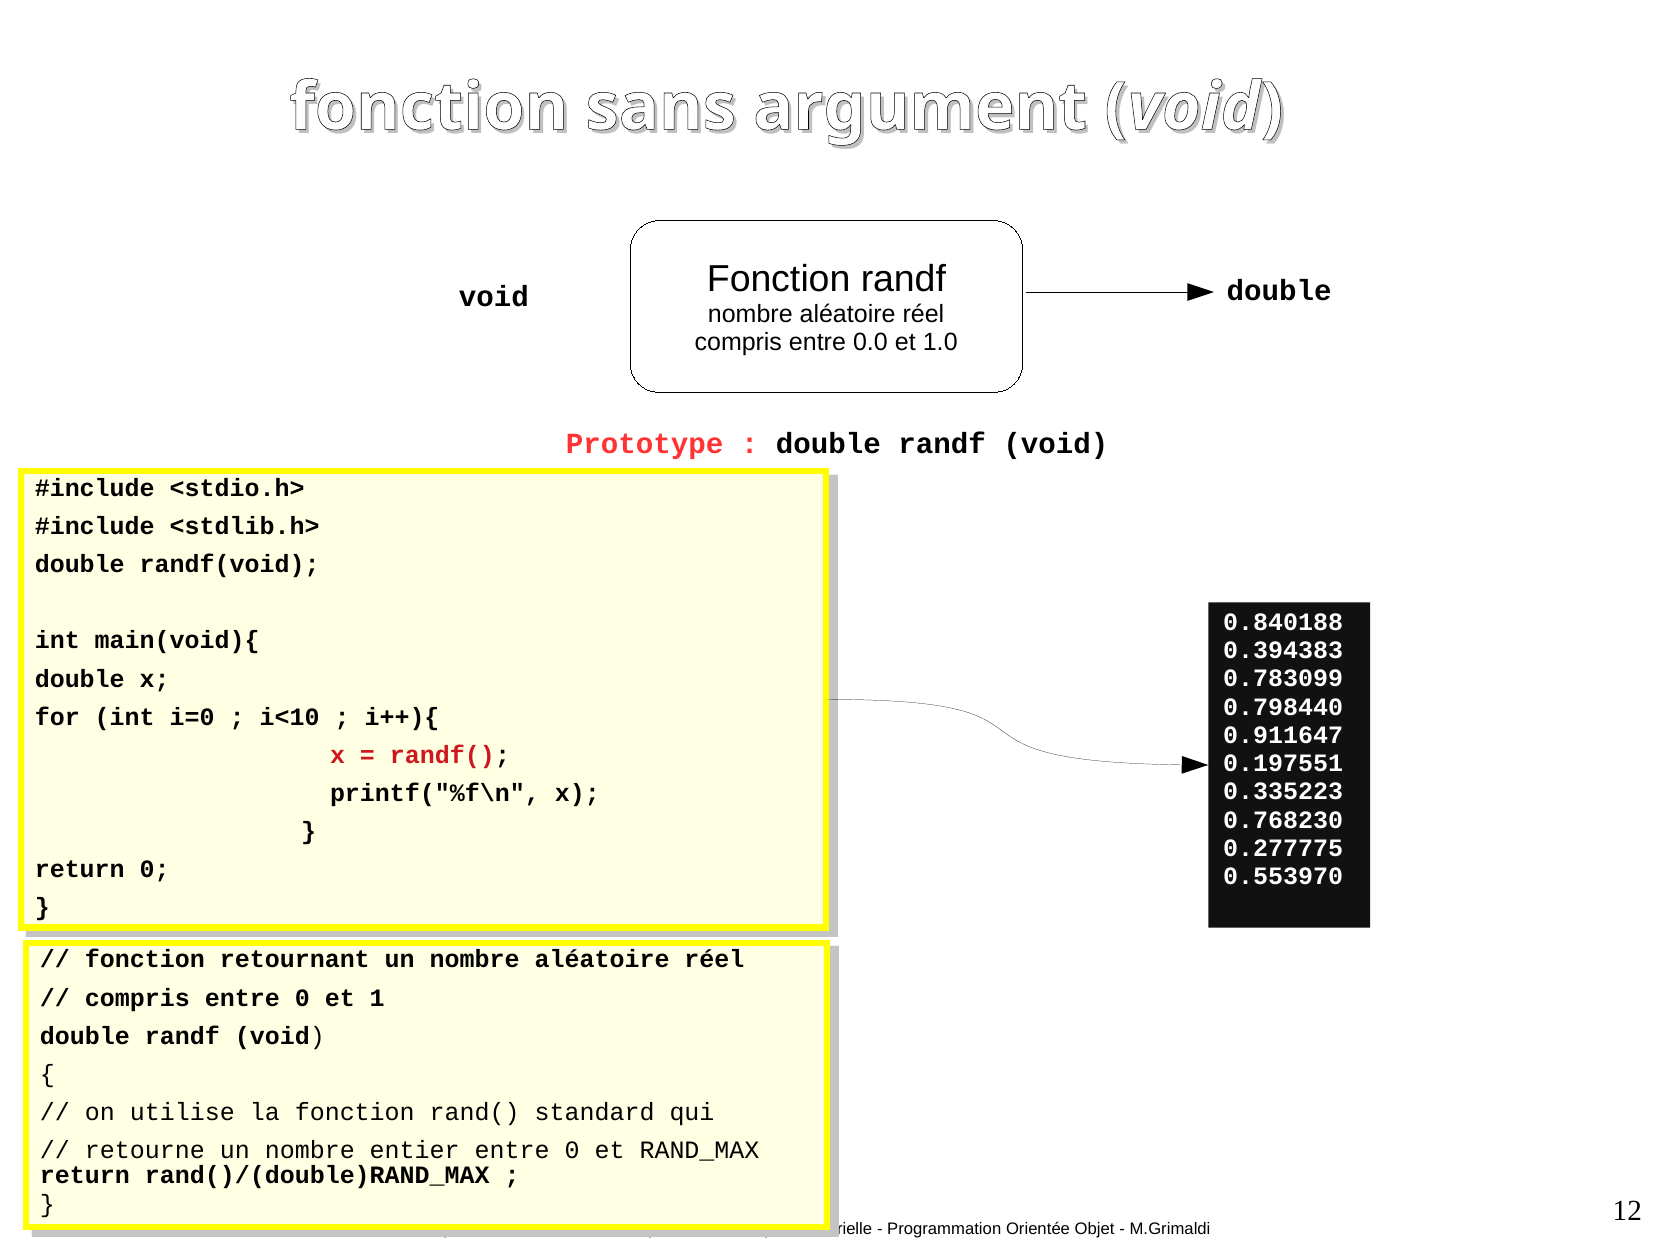

# fonction sans argument (void)
Fonction randf
nombre aléatoire réel
compris entre 0.0 et 1.0
double
void
Prototype : double randf (void)
#include <stdio.h>
#include <stdlib.h>
double randf(void);
int main(void){
double x;
for (int i=0 ; i<10 ; i++){
				x = randf();
				printf("%f\n", x);
			 }
return 0;
}
0.840188
0.394383
0.783099
0.798440
0.911647
0.197551
0.335223
0.768230
0.277775
0.553970
// fonction retournant un nombre aléatoire réel
// compris entre 0 et 1
double randf (void)
{
// on utilise la fonction rand() standard qui
// retourne un nombre entier entre 0 et RAND_MAX
return rand()/(double)RAND_MAX ;
}